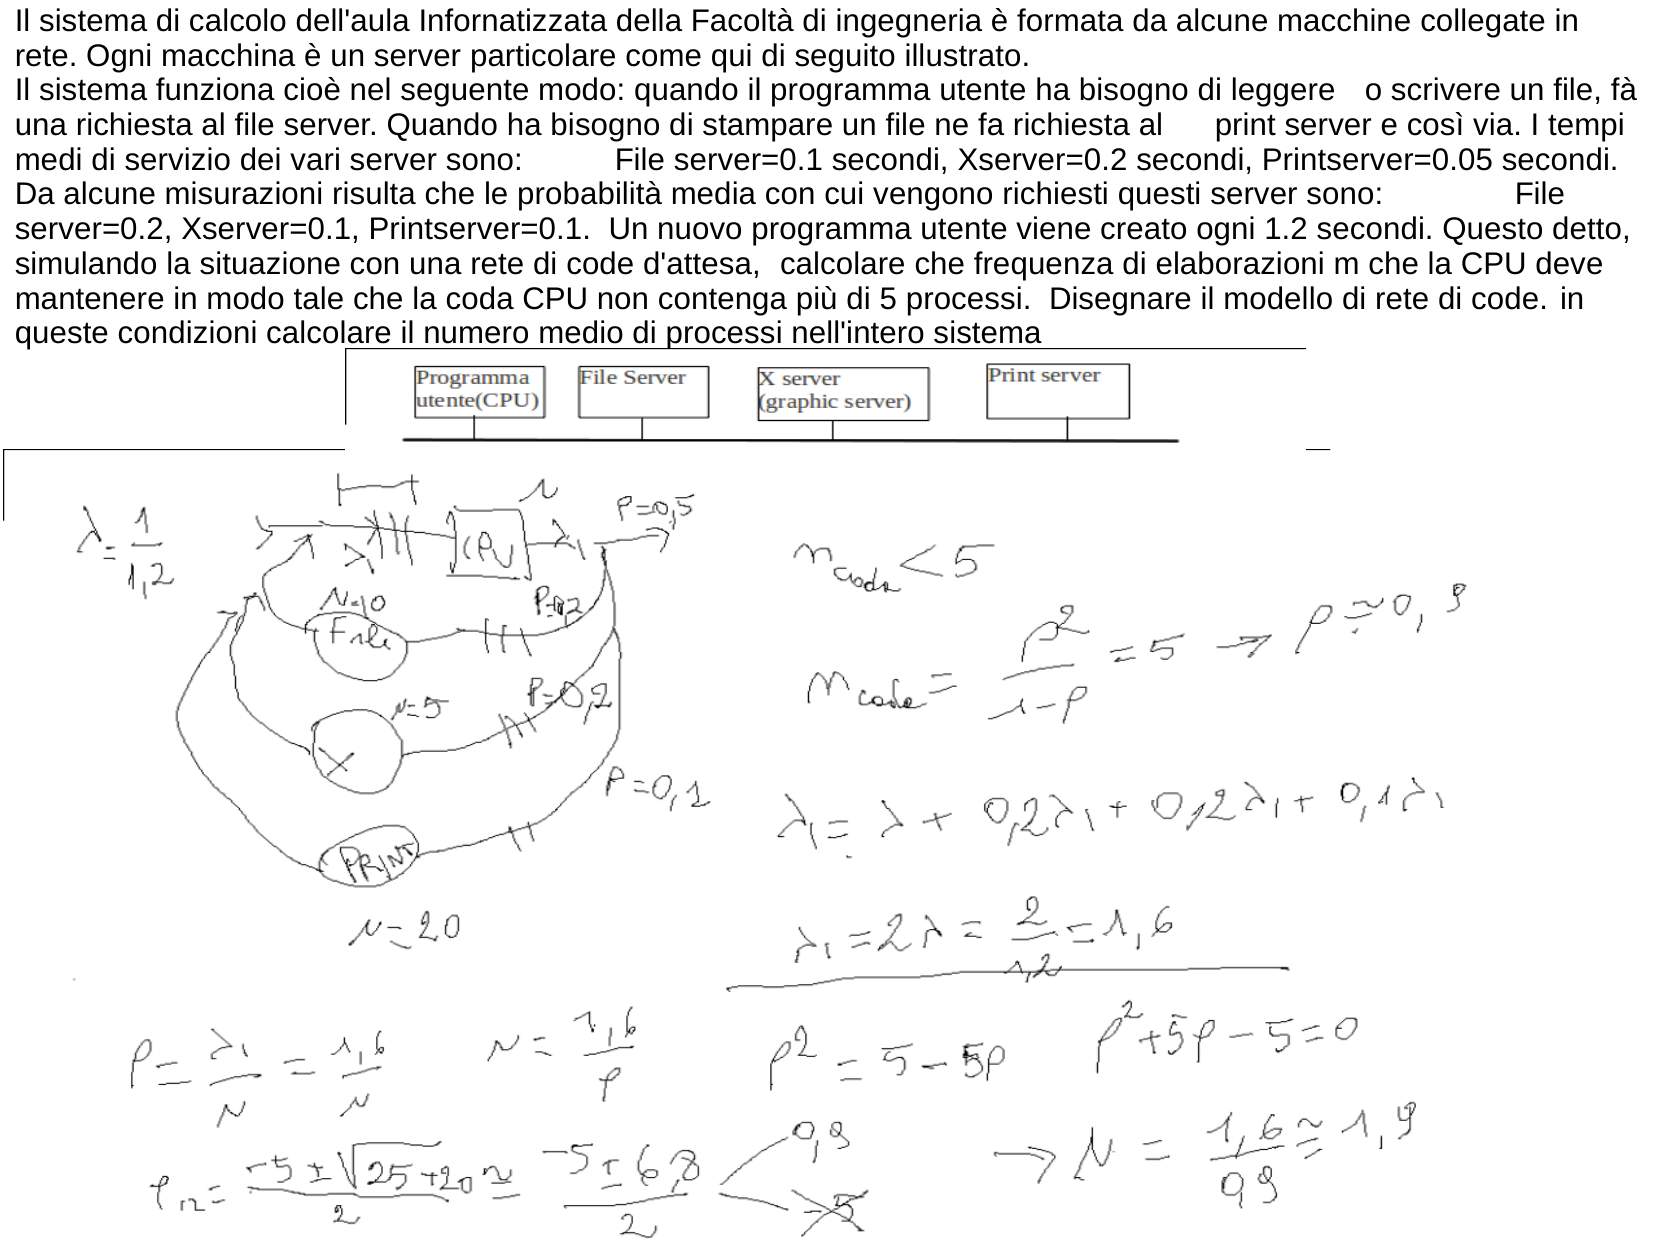

Il sistema di calcolo dell'aula Infornatizzata della Facoltà di ingegneria è formata da alcune macchine collegate in rete. Ogni macchina è un server particolare come qui di seguito illustrato.
Il sistema funziona cioè nel seguente modo: quando il programma utente ha bisogno di leggere 	o scrivere un file, fà una richiesta al file server. Quando ha bisogno di stampare un file ne fa richiesta al 	print server e così via. I tempi medi di servizio dei vari server sono:		File server=0.1 secondi, Xserver=0.2 secondi, Printserver=0.05 secondi. Da alcune misurazioni risulta che le probabilità media con cui vengono richiesti questi server sono: 		File server=0.2, Xserver=0.1, Printserver=0.1. Un nuovo programma utente viene creato ogni 1.2 secondi. Questo detto, simulando la situazione con una rete di code d'attesa, calcolare che frequenza di elaborazioni m che la CPU deve mantenere in modo tale che la coda CPU non contenga più di 5 processi. Disegnare il modello di rete di code. in queste condizioni calcolare il numero medio di processi nell'intero sistema